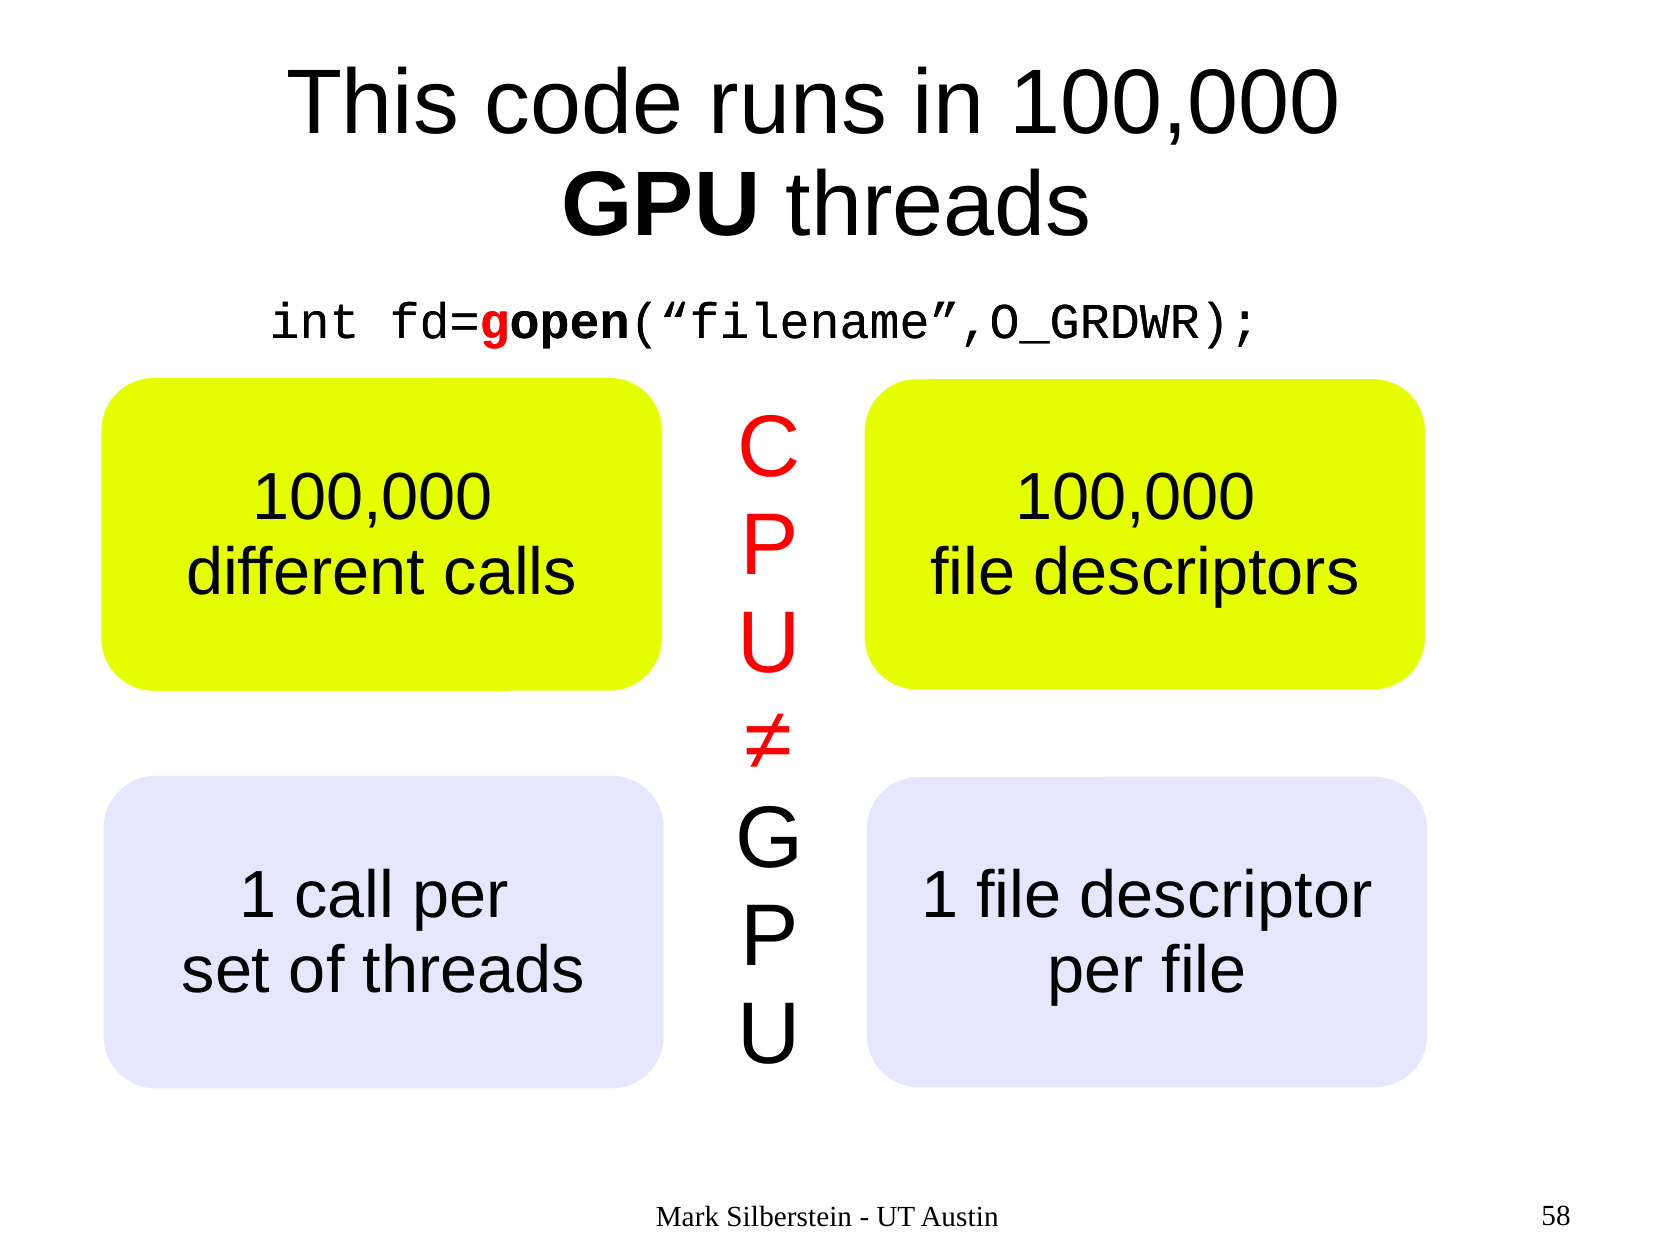

# This code runs in 100,000 GPU threads
 int fd=gopen(“filename”,O_GRDWR);
 int fd=gopen(“filename”,O_GRDWR);
100,000
different calls
100,000
different calls
100,000
file descriptors
CPU
≠
GPU
1 call per
set of threads
1 file descriptor
per file
58
Mark Silberstein - UT Austin